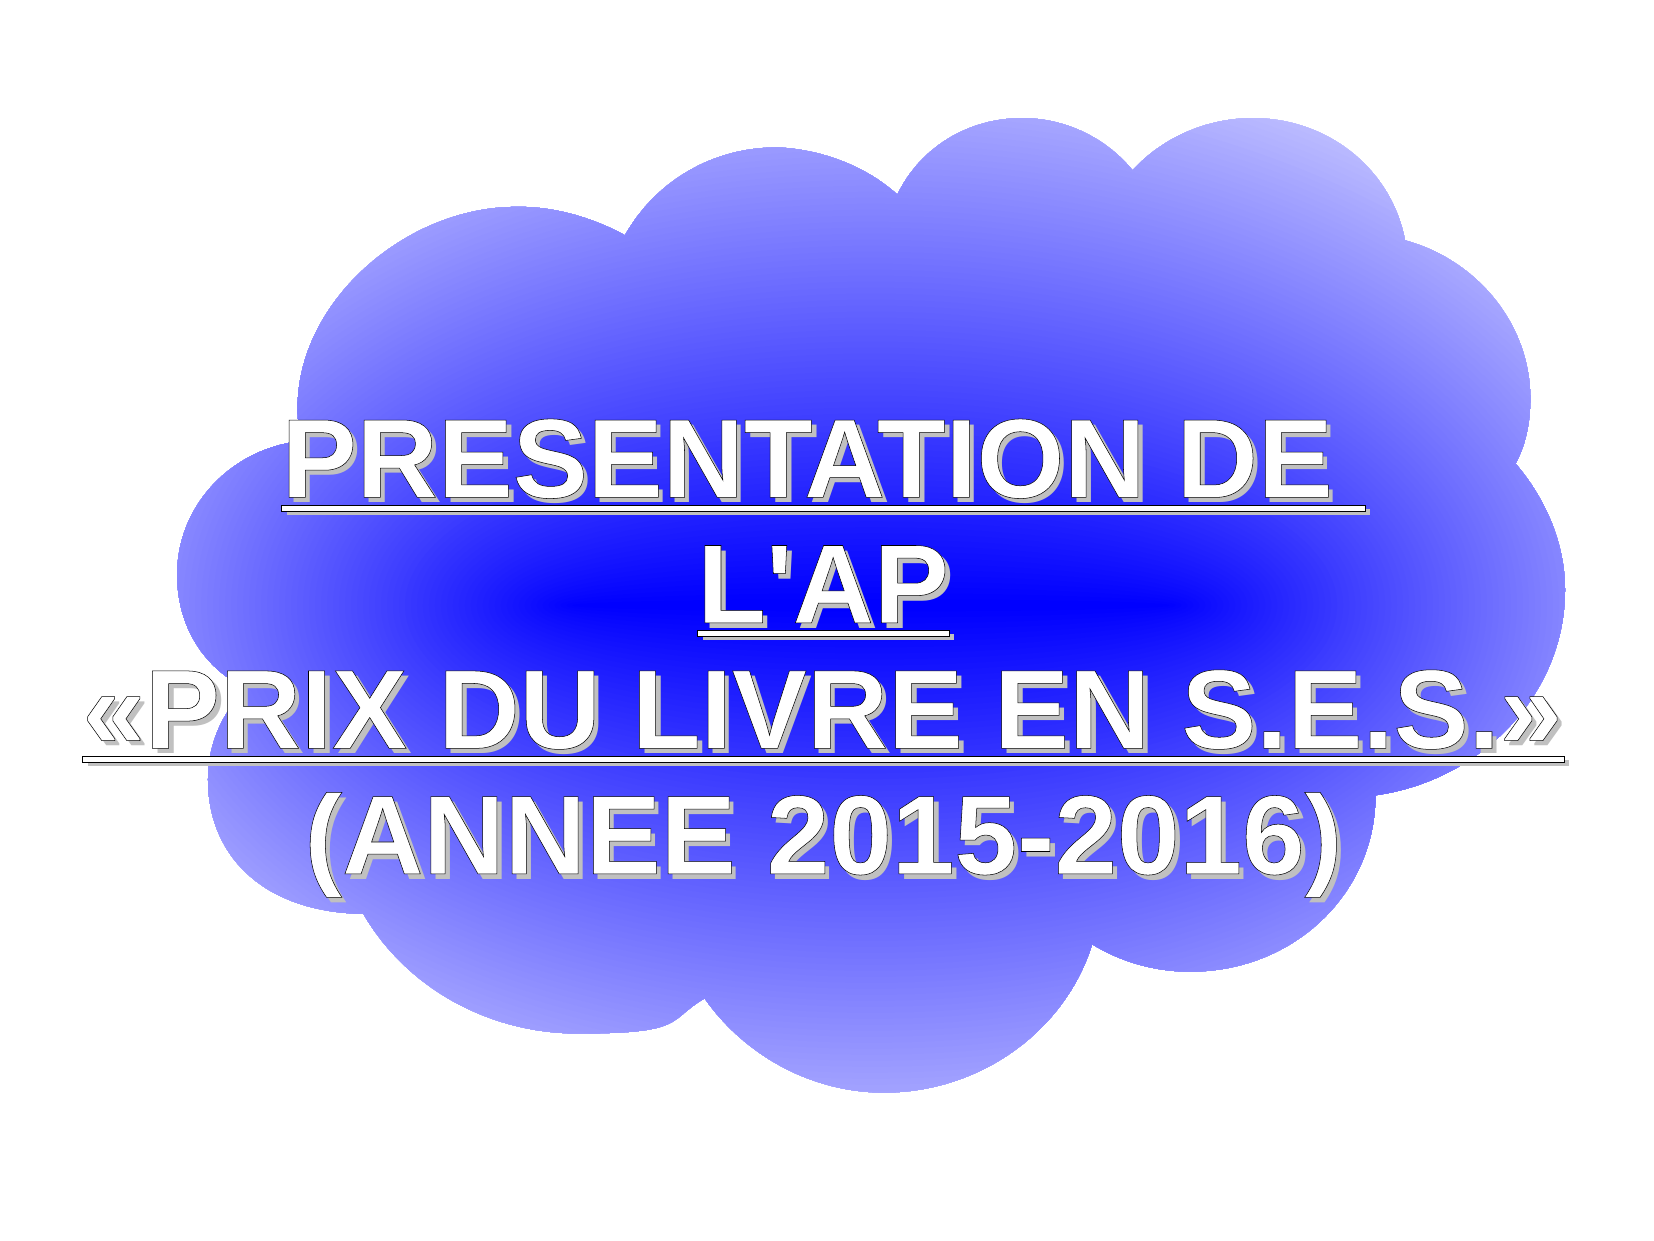

#
PRESENTATION DE
L'AP
«PRIX DU LIVRE EN S.E.S.»
(ANNEE 2015-2016)